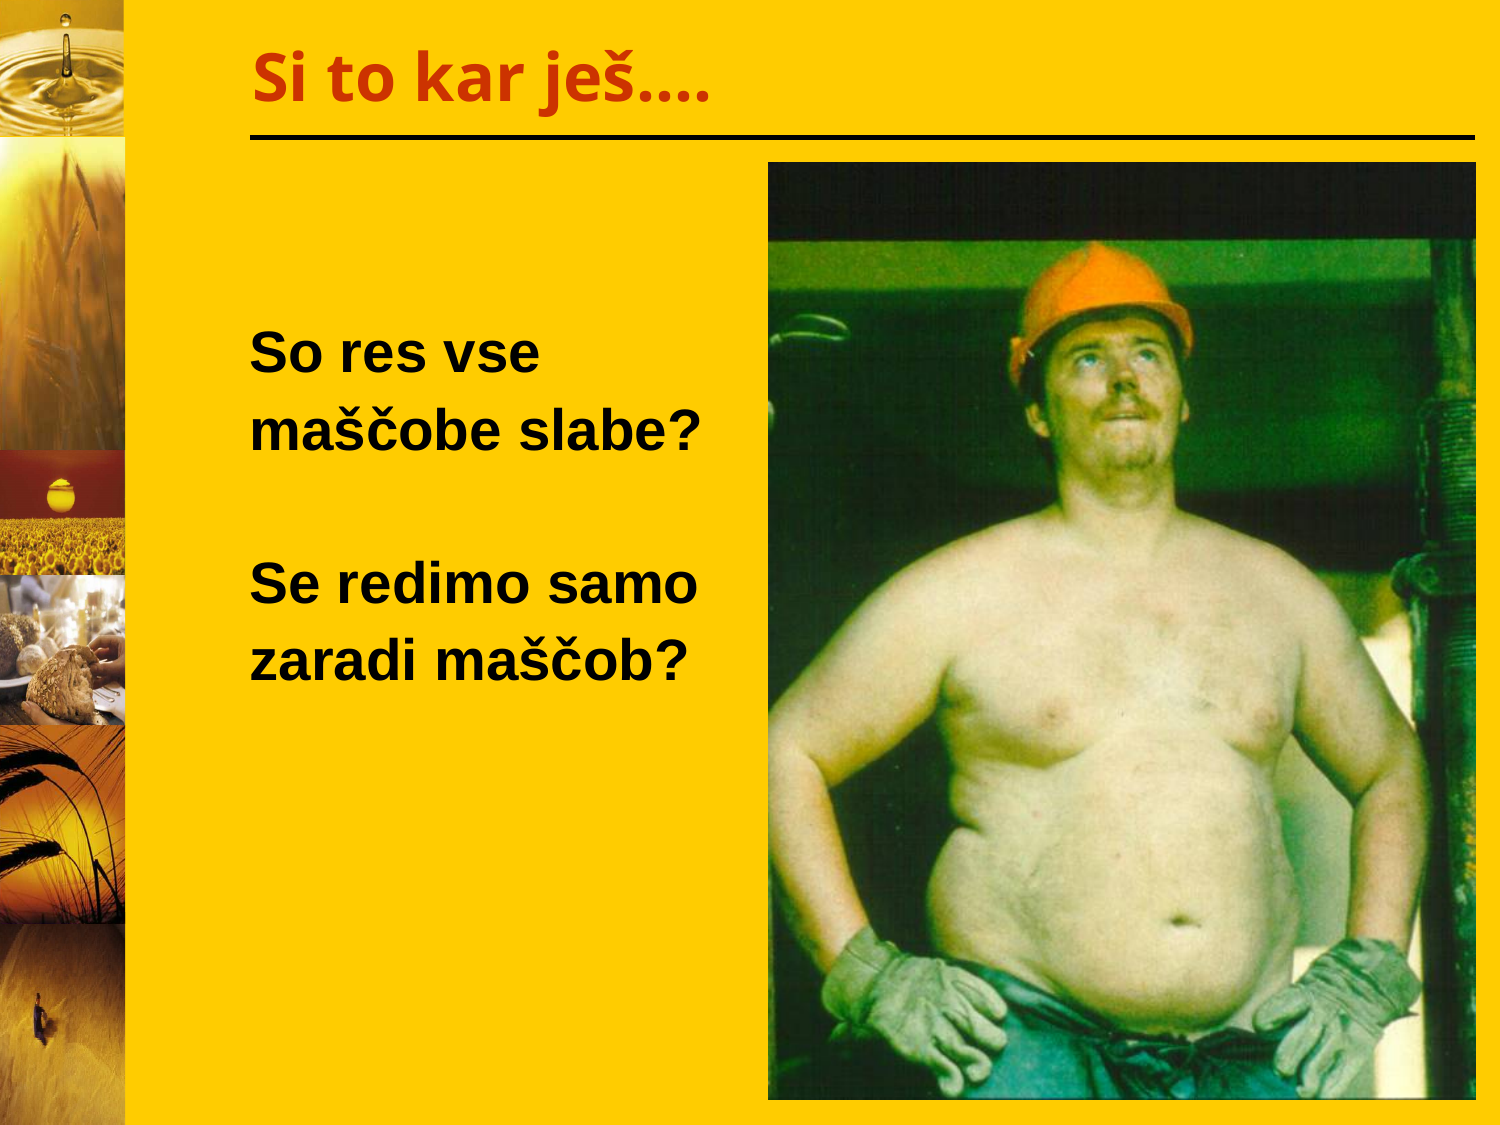

# Si to kar ješ....
So res vse maščobe slabe?
Se redimo samo zaradi maščob?